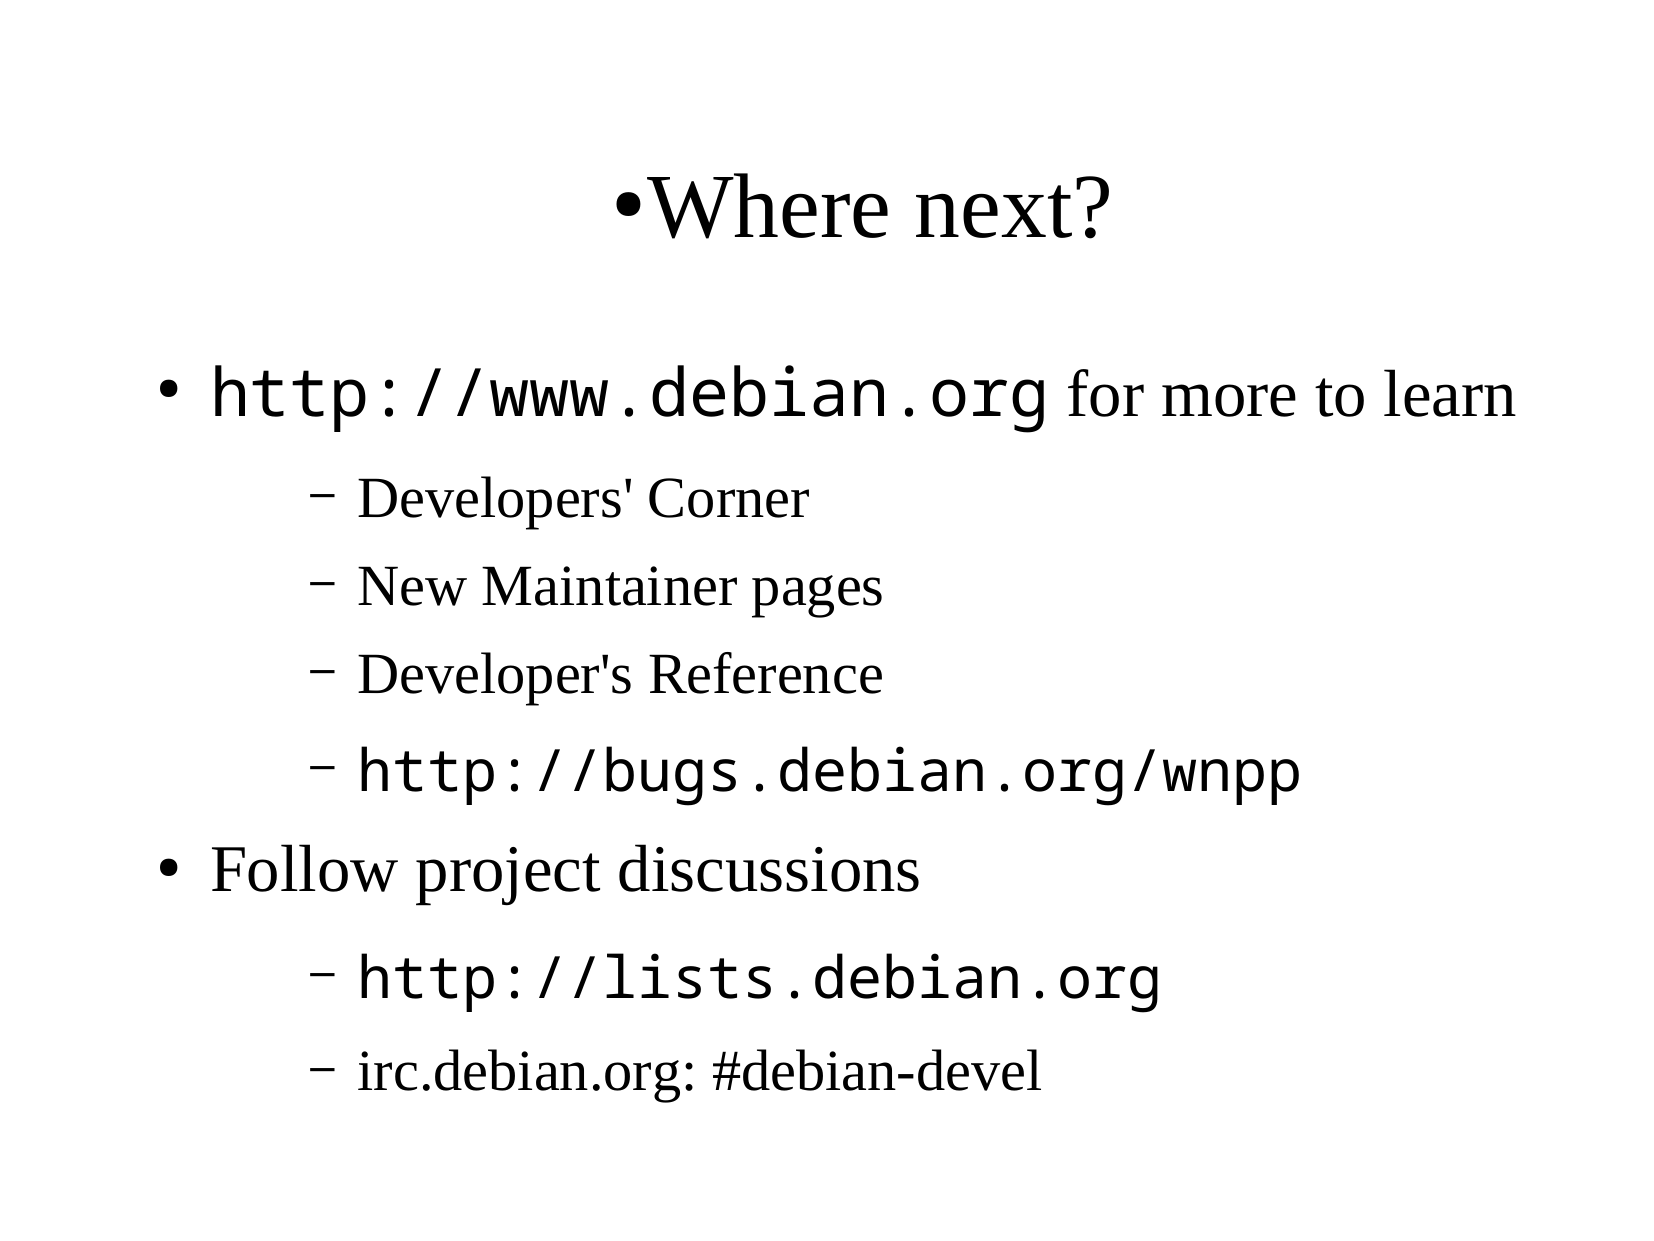

# Where next?
http://www.debian.org for more to learn
Developers' Corner
New Maintainer pages
Developer's Reference
http://bugs.debian.org/wnpp
Follow project discussions
http://lists.debian.org
irc.debian.org: #debian-devel